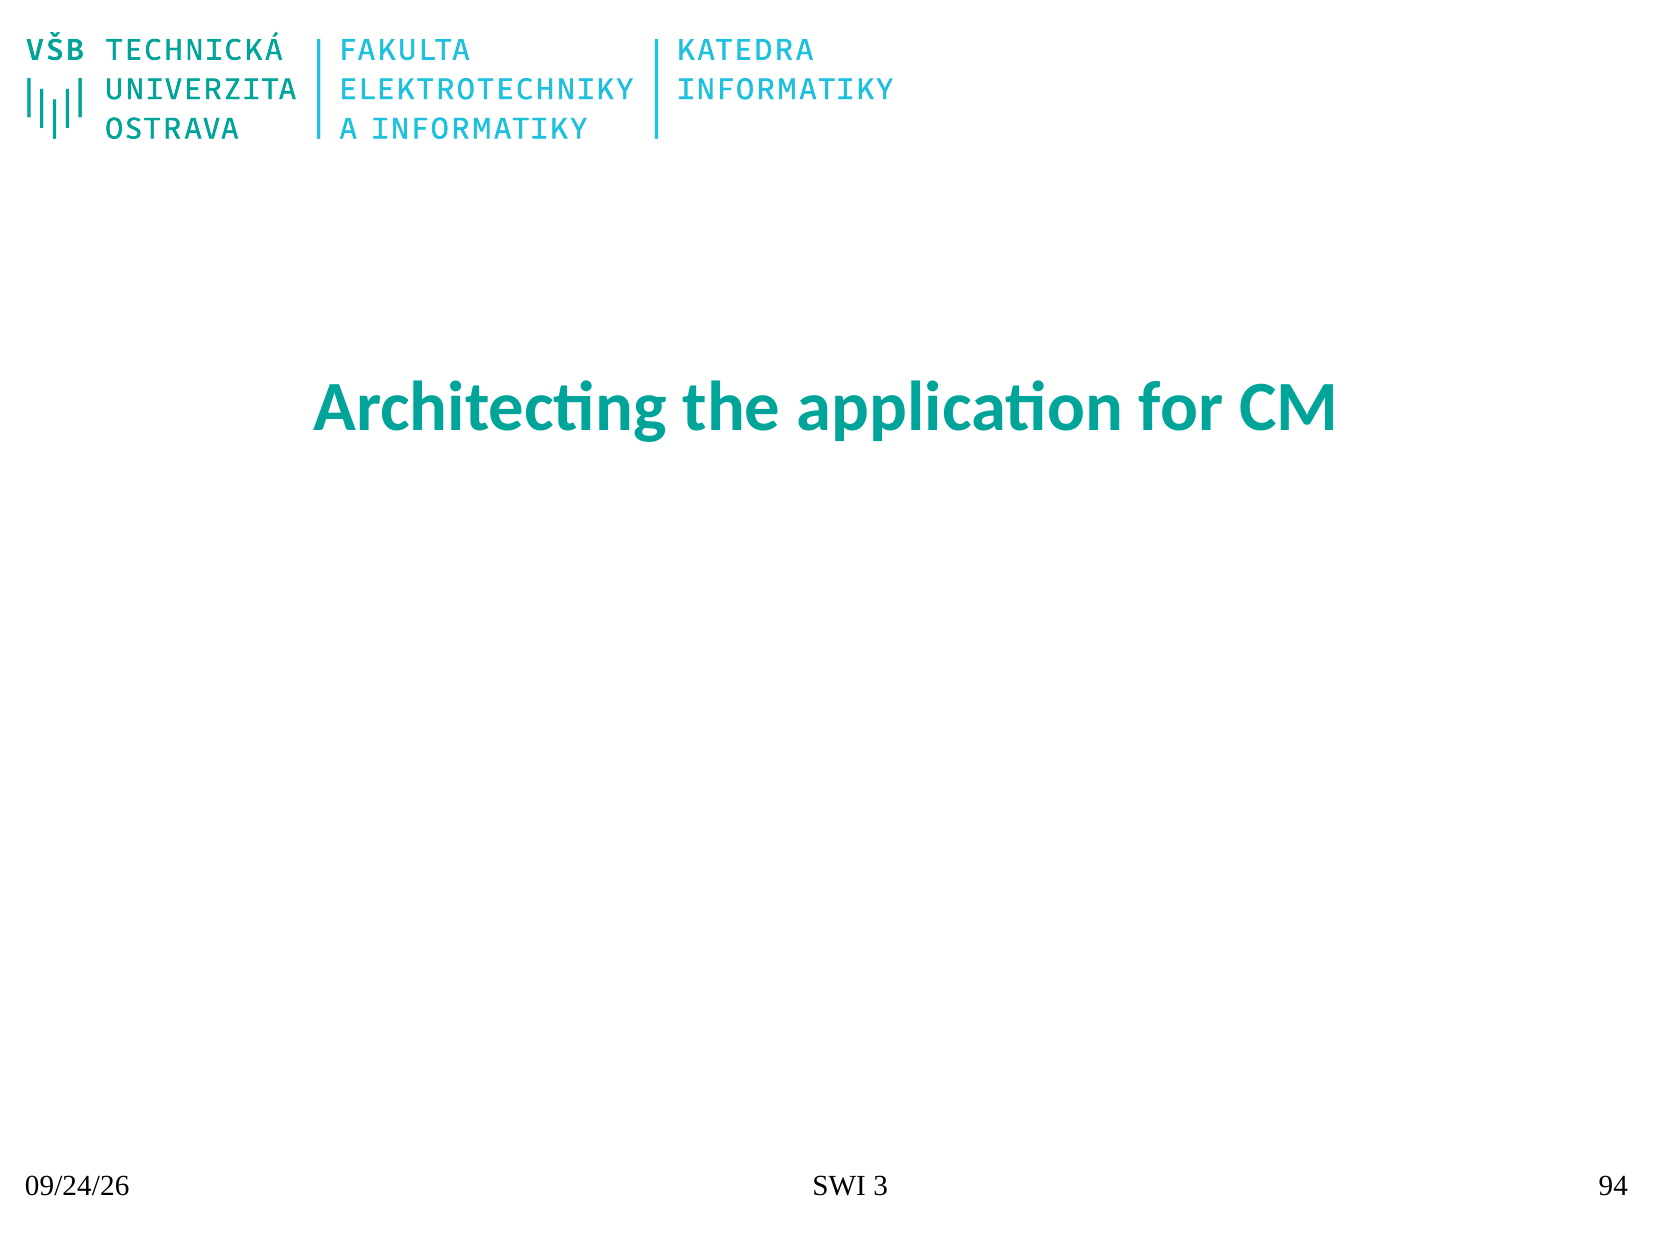

# Architecting the application for CM
SWI 3
94